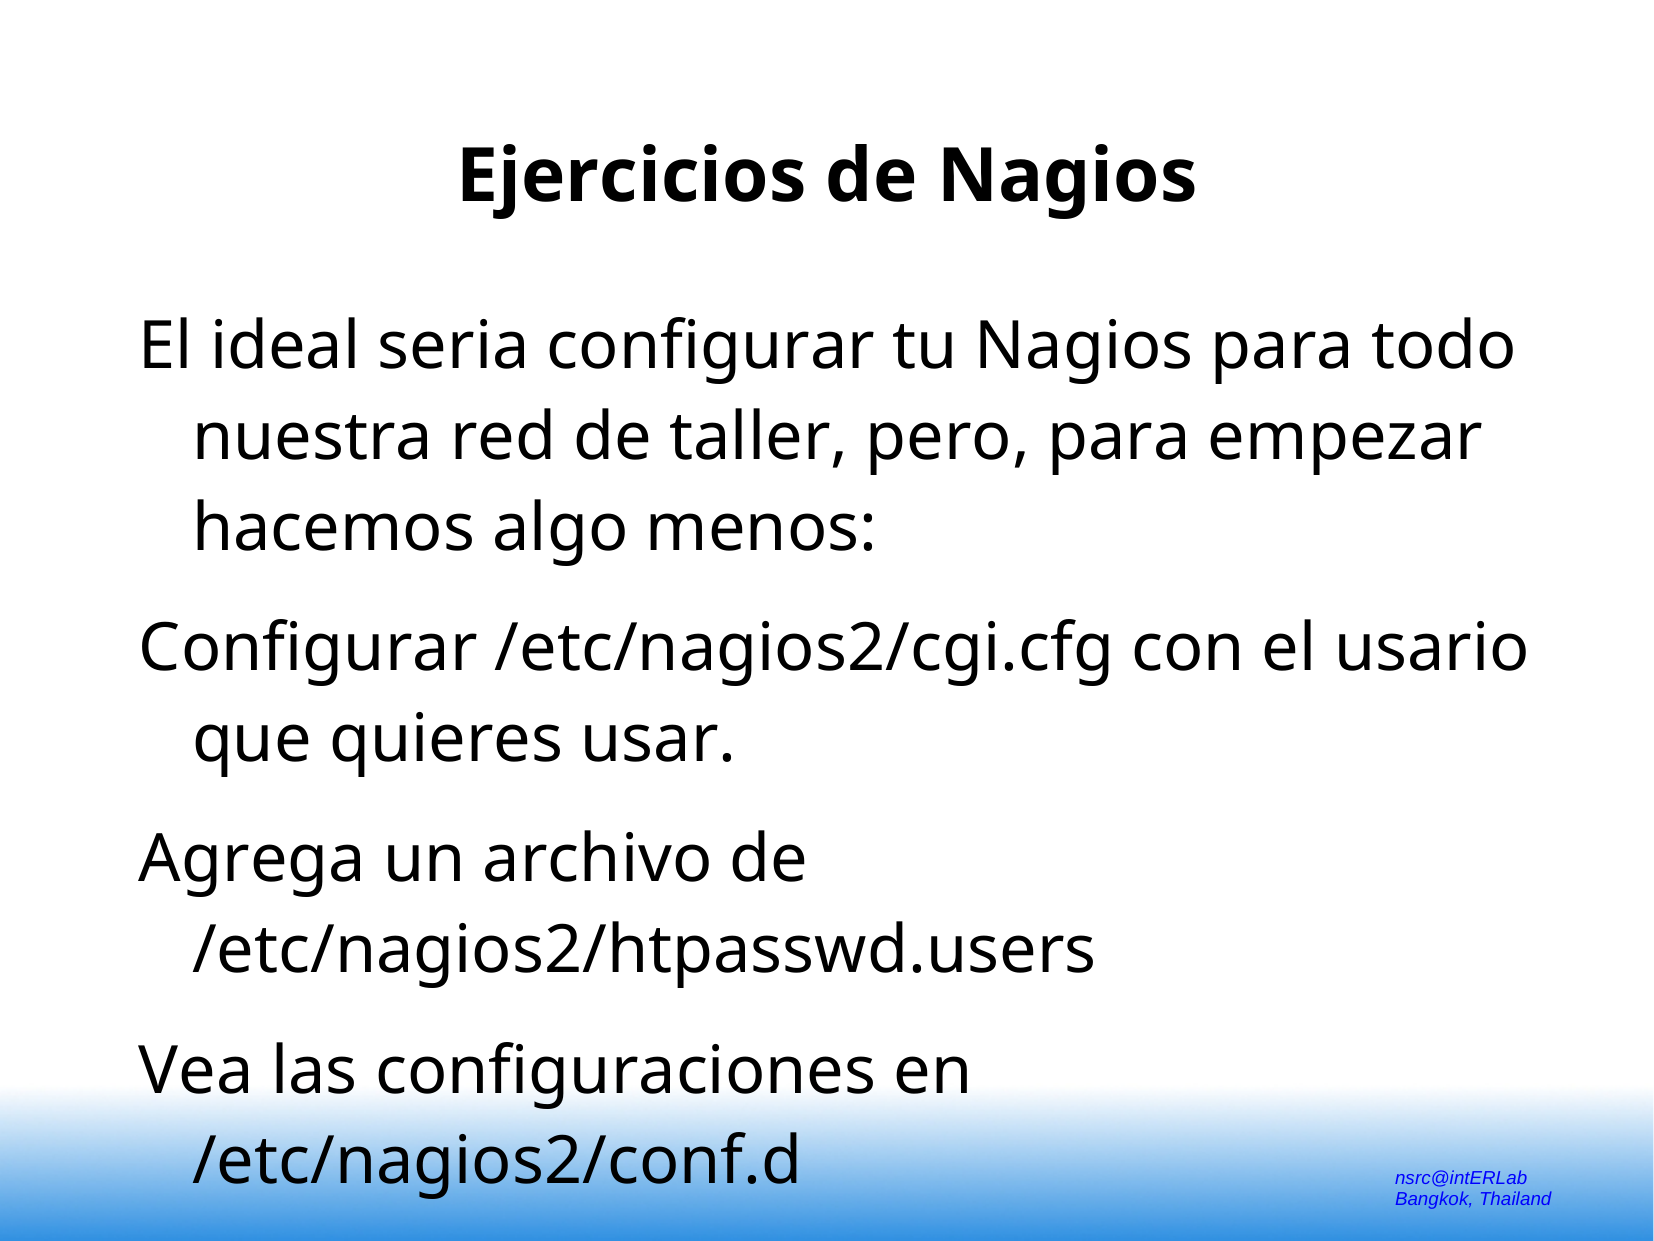

# Ejercicios de Nagios
El ideal seria configurar tu Nagios para todo nuestra red de taller, pero, para empezar hacemos algo menos:
Configurar /etc/nagios2/cgi.cfg con el usario que quieres usar.
Agrega un archivo de /etc/nagios2/htpasswd.users
Vea las configuraciones en /etc/nagios2/conf.d